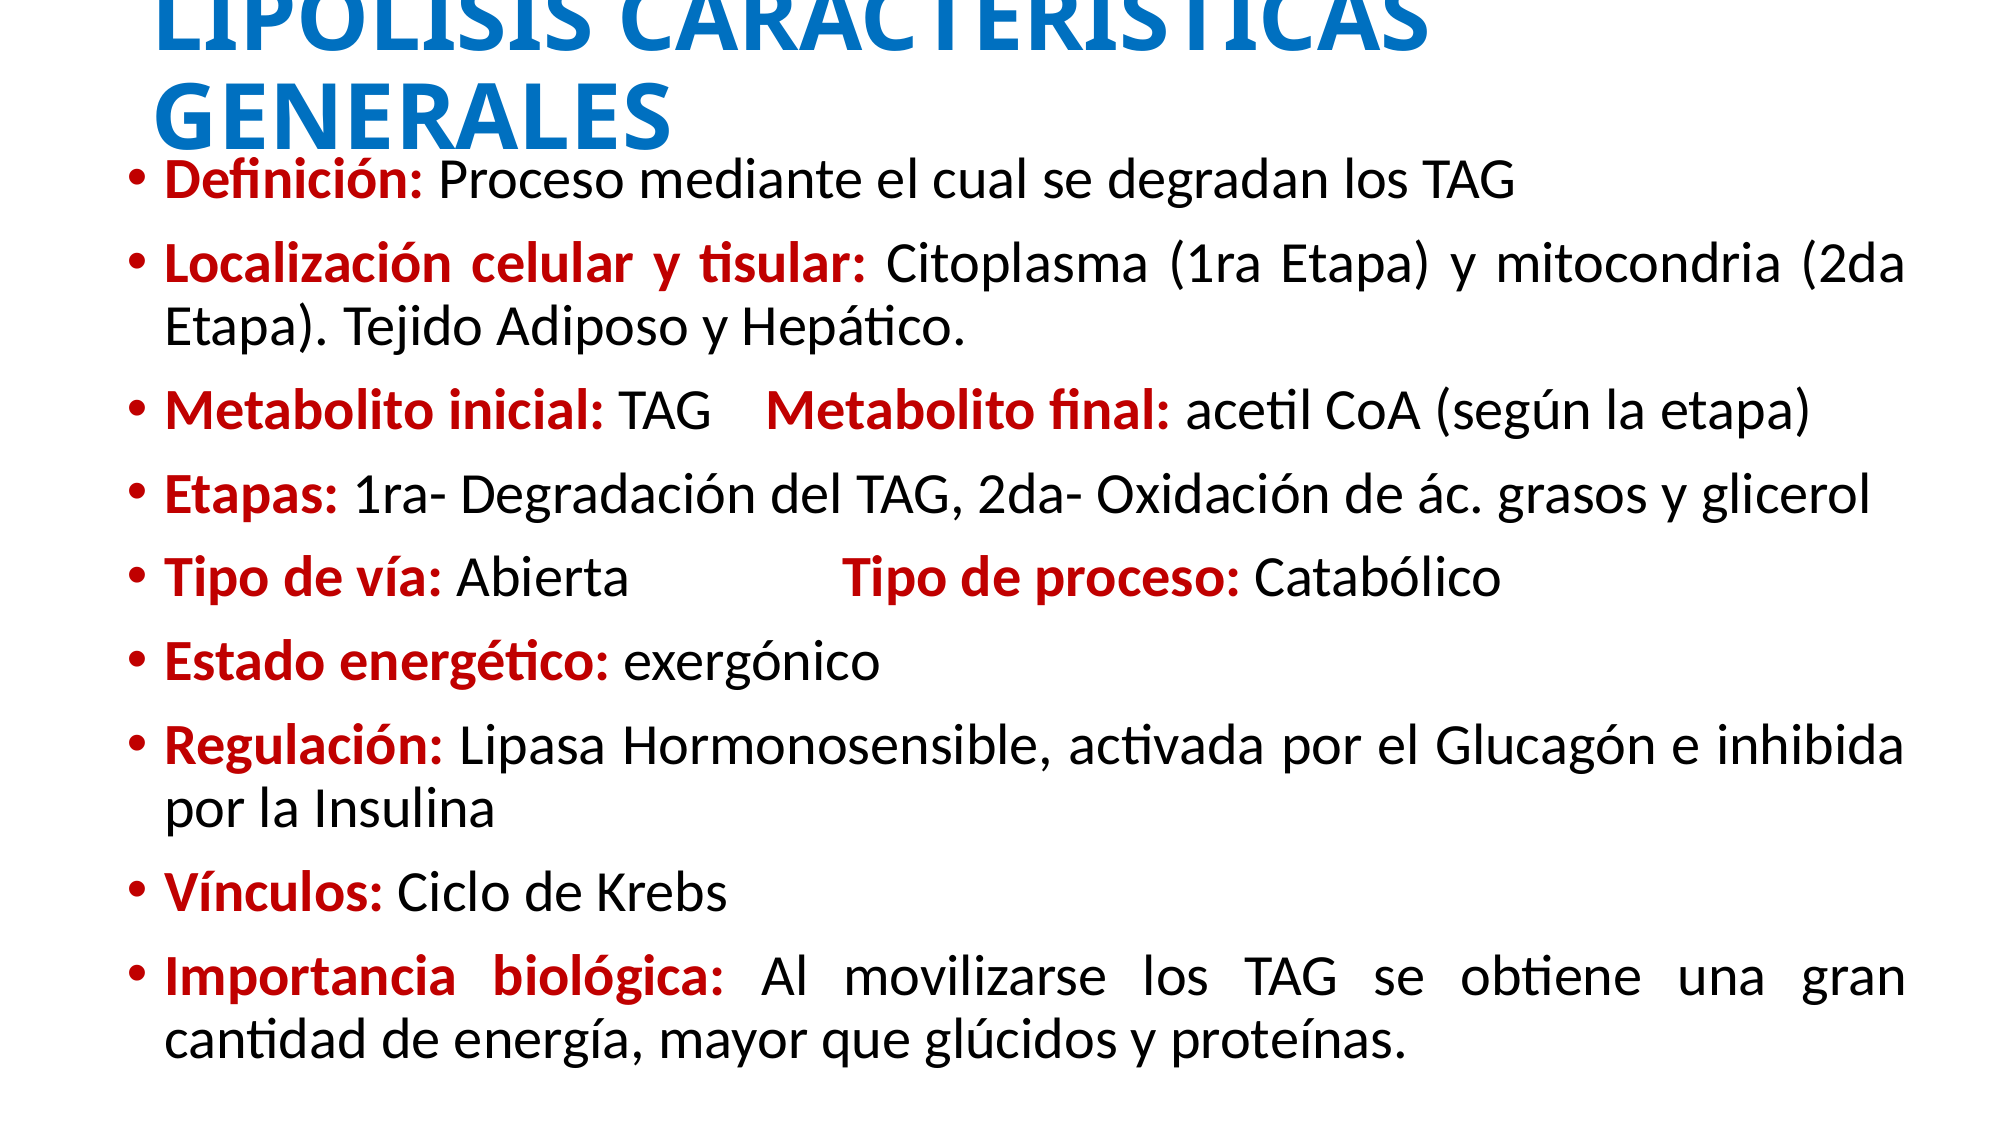

# LIPÓLISIS CARACTERÍSTICAS GENERALES
Definición: Proceso mediante el cual se degradan los TAG
Localización celular y tisular: Citoplasma (1ra Etapa) y mitocondria (2da Etapa). Tejido Adiposo y Hepático.
Metabolito inicial: TAG Metabolito final: acetil CoA (según la etapa)
Etapas: 1ra- Degradación del TAG, 2da- Oxidación de ác. grasos y glicerol
Tipo de vía: Abierta Tipo de proceso: Catabólico
Estado energético: exergónico
Regulación: Lipasa Hormonosensible, activada por el Glucagón e inhibida por la Insulina
Vínculos: Ciclo de Krebs
Importancia biológica: Al movilizarse los TAG se obtiene una gran cantidad de energía, mayor que glúcidos y proteínas.